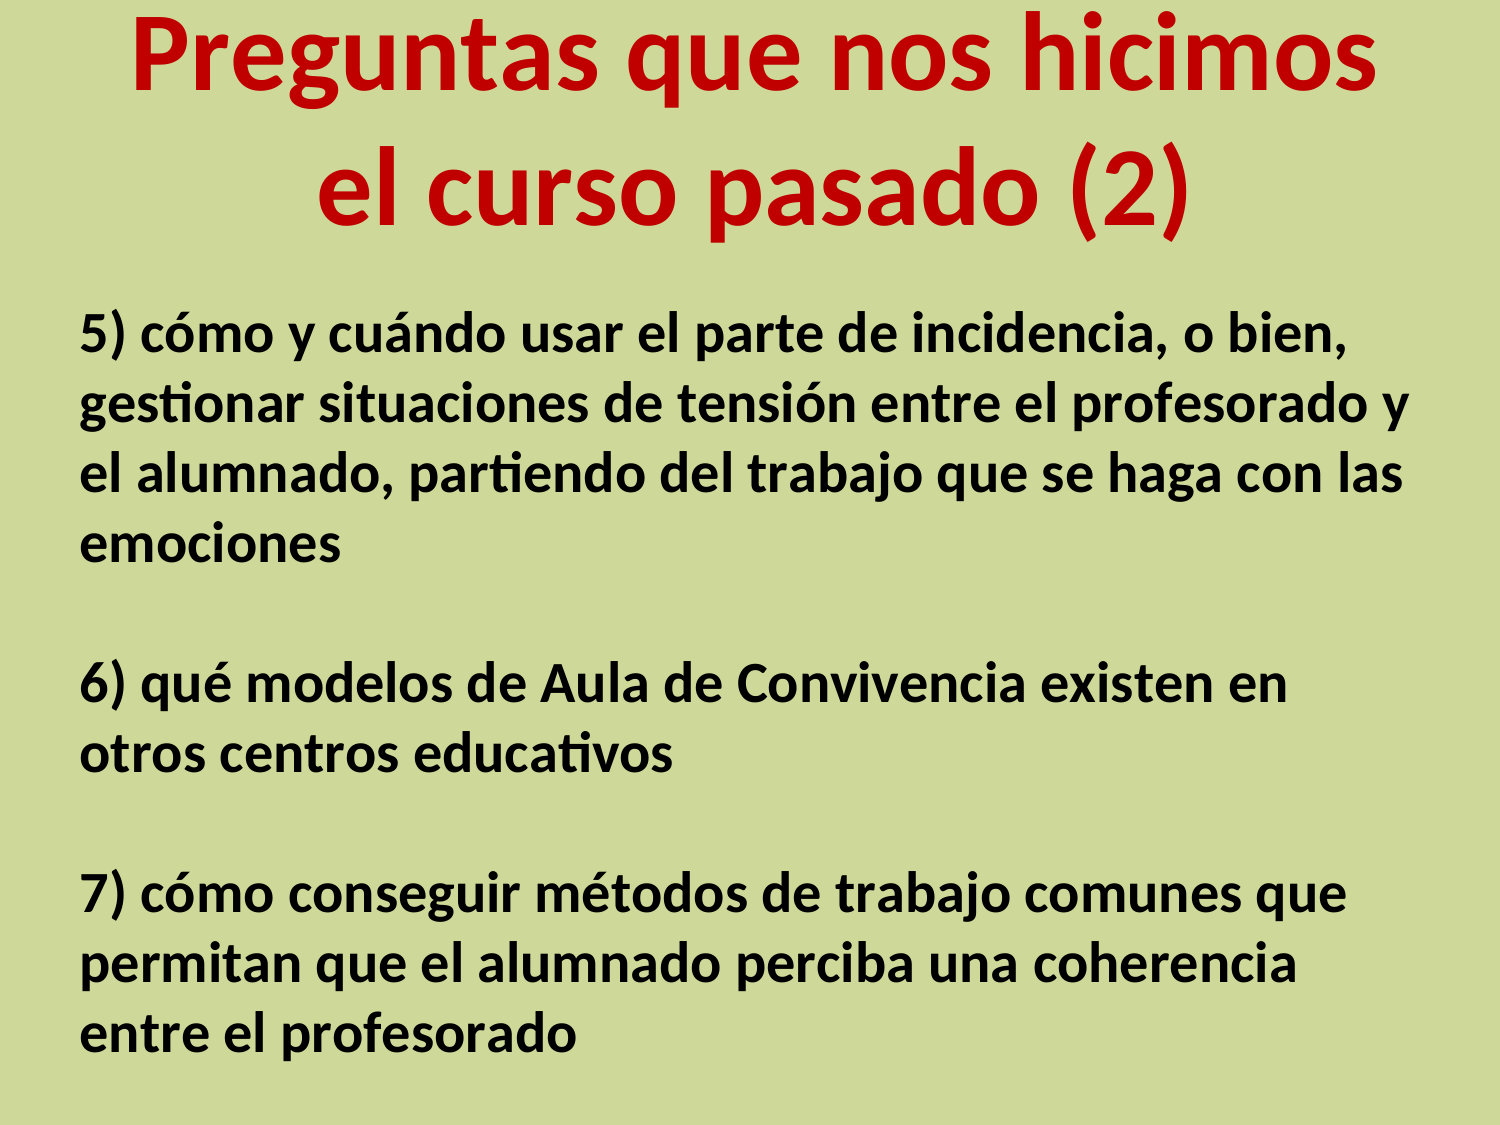

# Preguntas que nos hicimos el curso pasado (2)
5) cómo y cuándo usar el parte de incidencia, o bien, gestionar situaciones de tensión entre el profesorado y el alumnado, partiendo del trabajo que se haga con las emociones
6) qué modelos de Aula de Convivencia existen en otros centros educativos
7) cómo conseguir métodos de trabajo comunes que permitan que el alumnado perciba una coherencia entre el profesorado